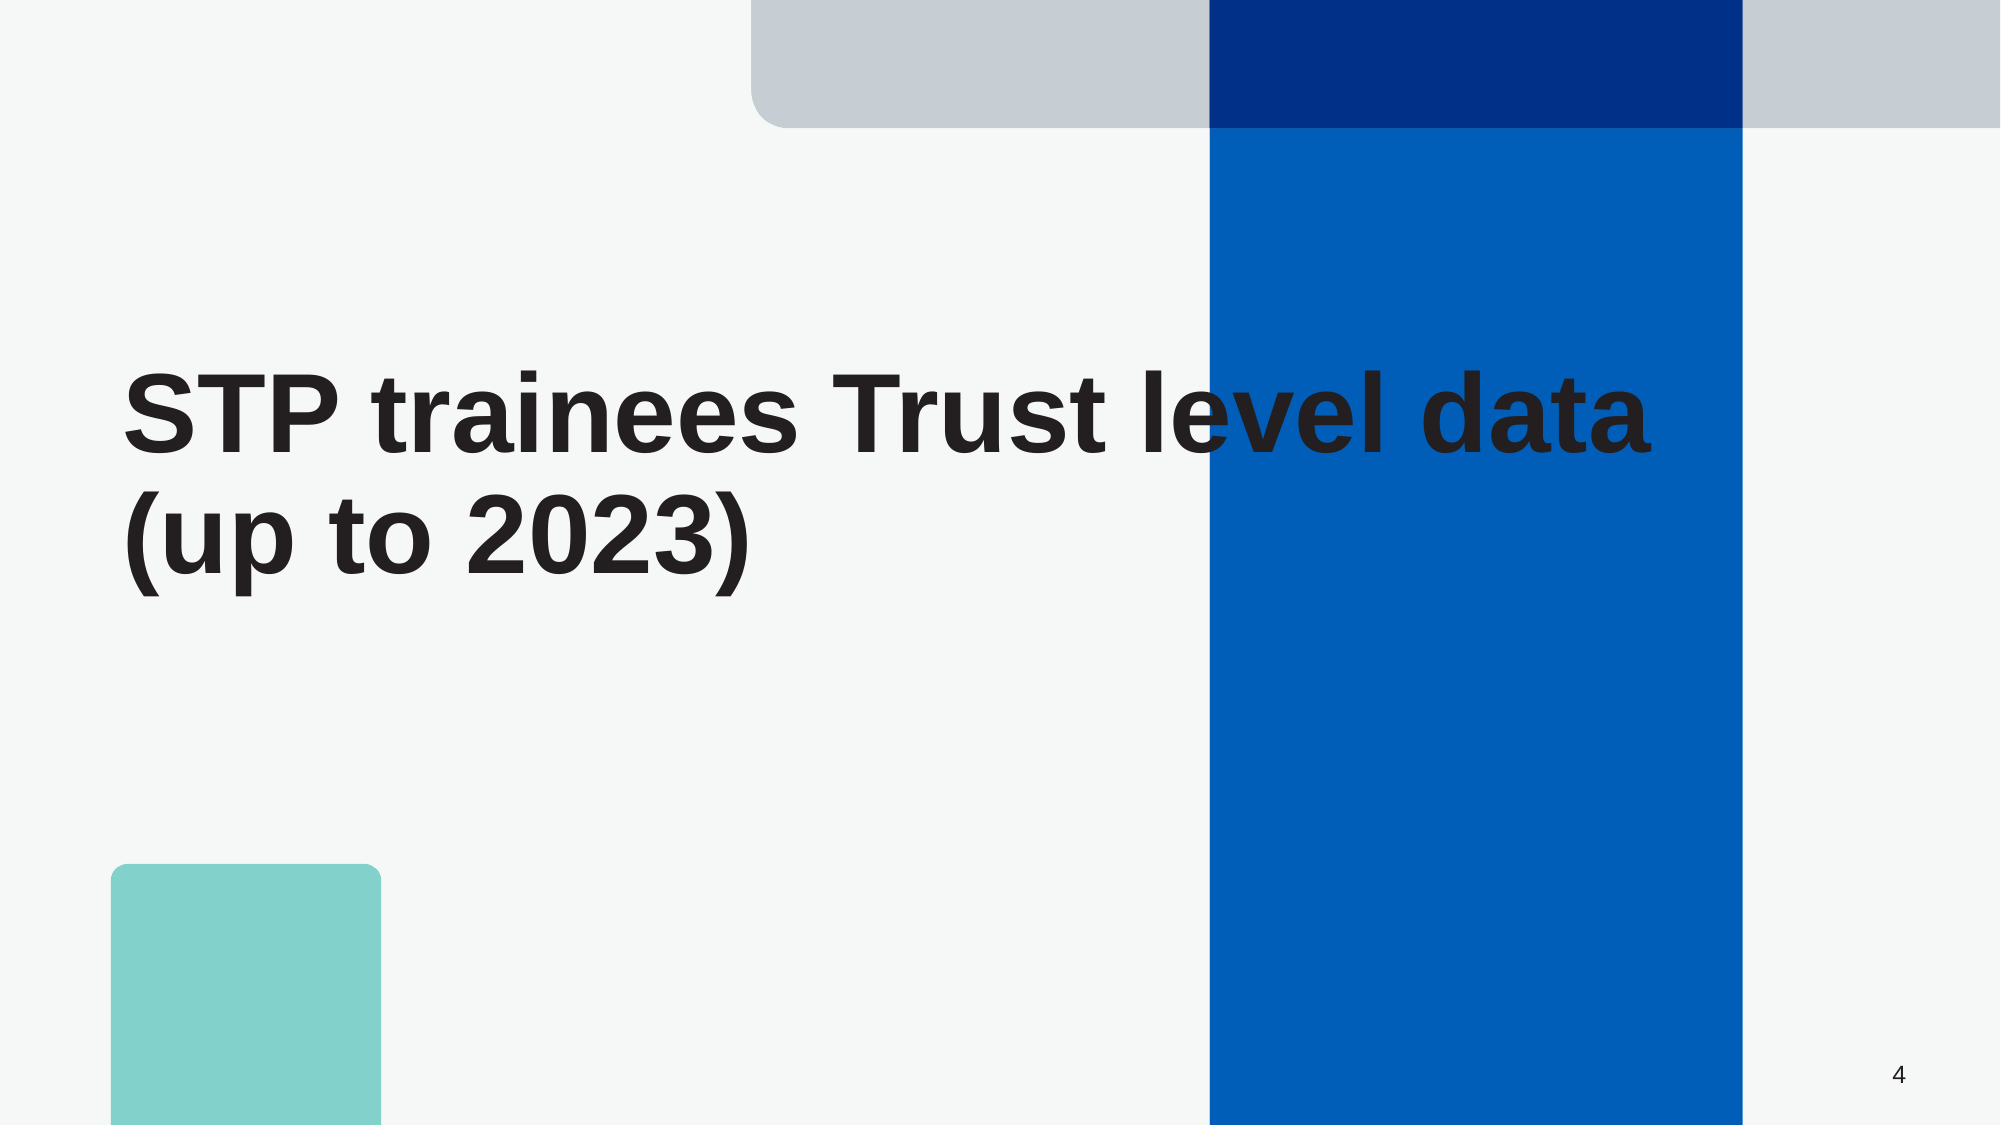

# STP trainees Trust level data (up to 2023)